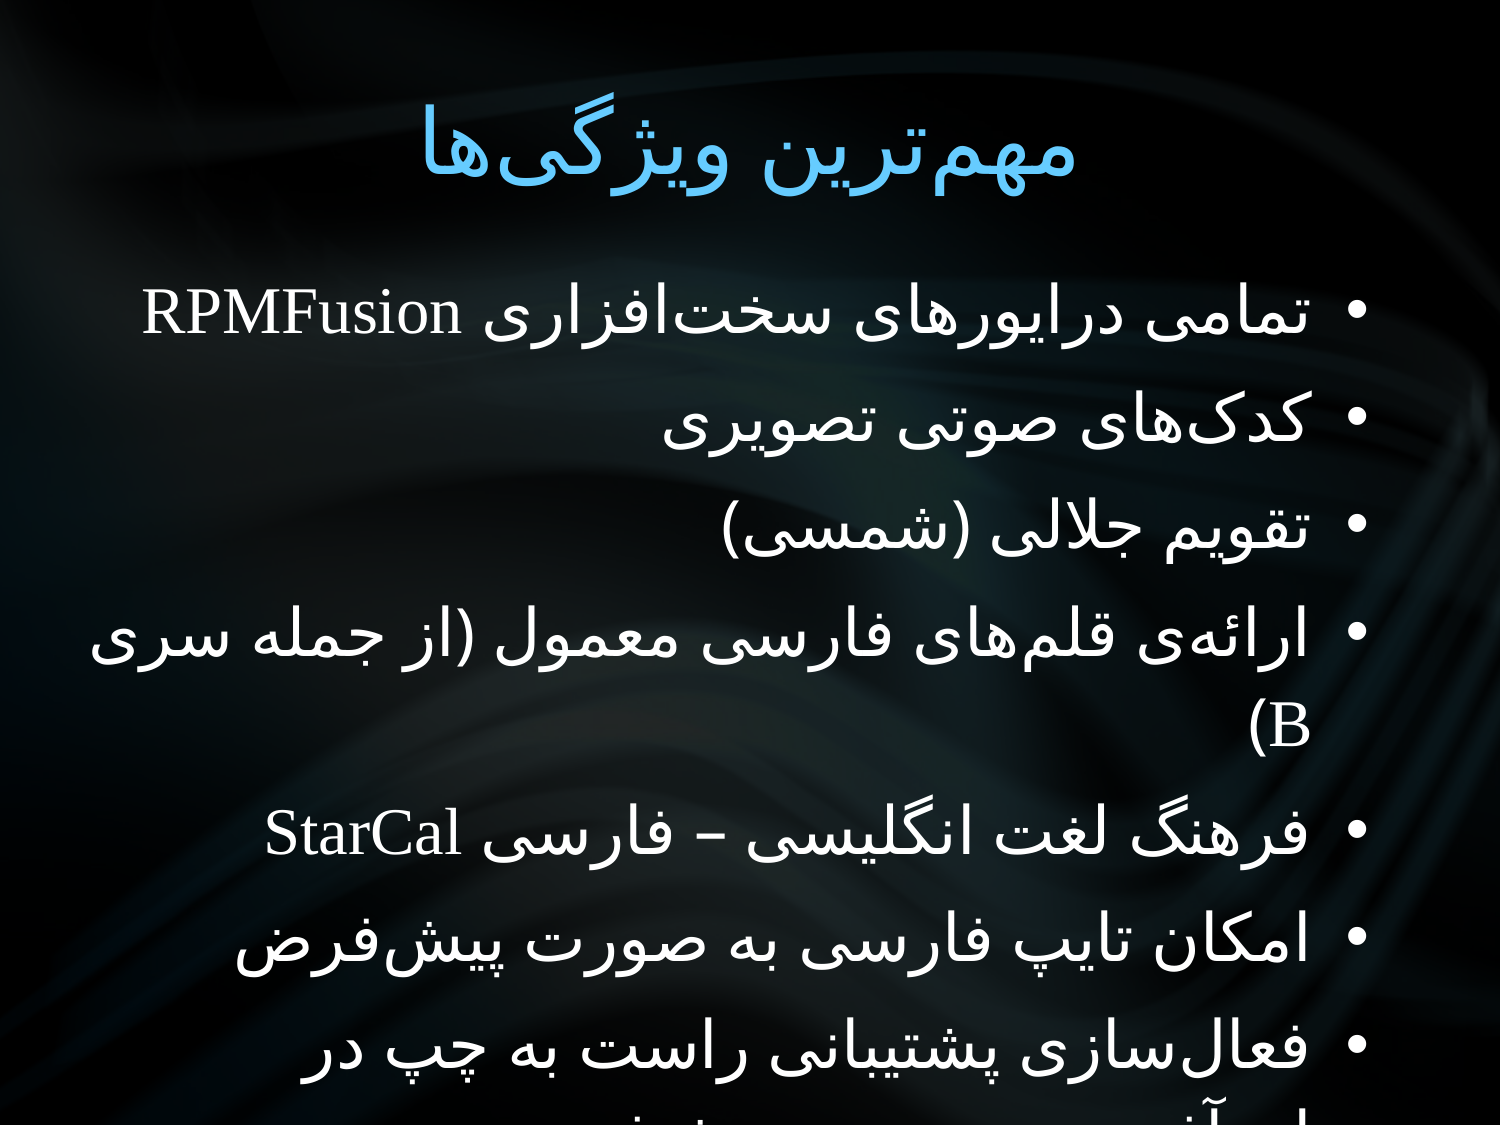

# مهم‌ترین ویژگی‌ها
تمامی درایورهای سخت‌افزاری RPMFusion
کدک‌های صوتی تصویری
تقویم جلالی (شمسی)
ارائه‌ی قلم‌های فارسی معمول (از جمله سری B)
فرهنگ لغت انگلیسی – فارسی StarCal
امکان تایپ فارسی به صورت پیش‌فرض
فعال‌سازی پشتیبانی راست به چپ در اپن‌آفیس به صورت پیش‌فرض
اعمال مهم‌ترین به‌روز رسانی‌های فدورا و در نتیجه رفع باگ‌های مهم